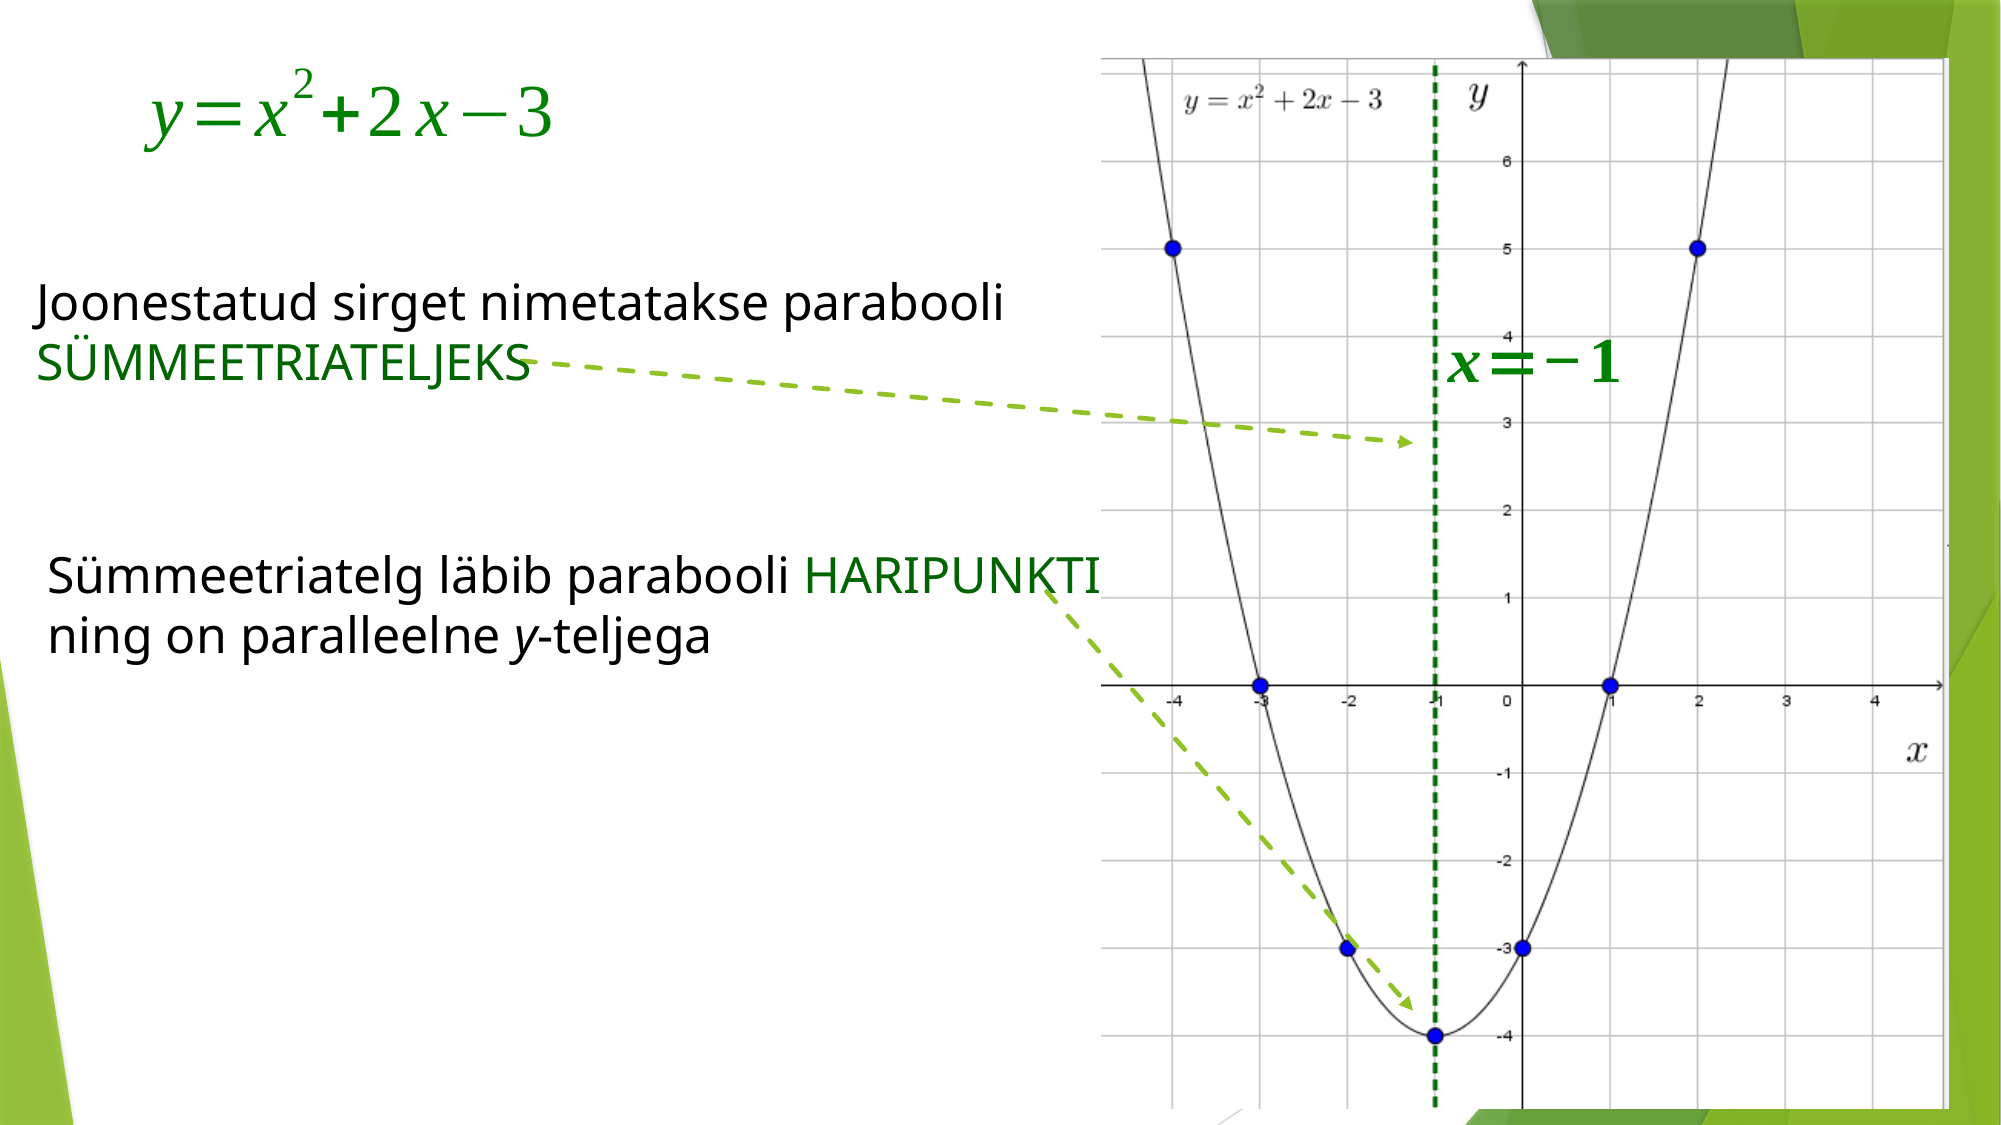

#
Joonestatud sirget nimetatakse parabooli
SÜMMEETRIATELJEKS
Sümmeetriatelg läbib parabooli HARIPUNKTI
ning on paralleelne y-teljega